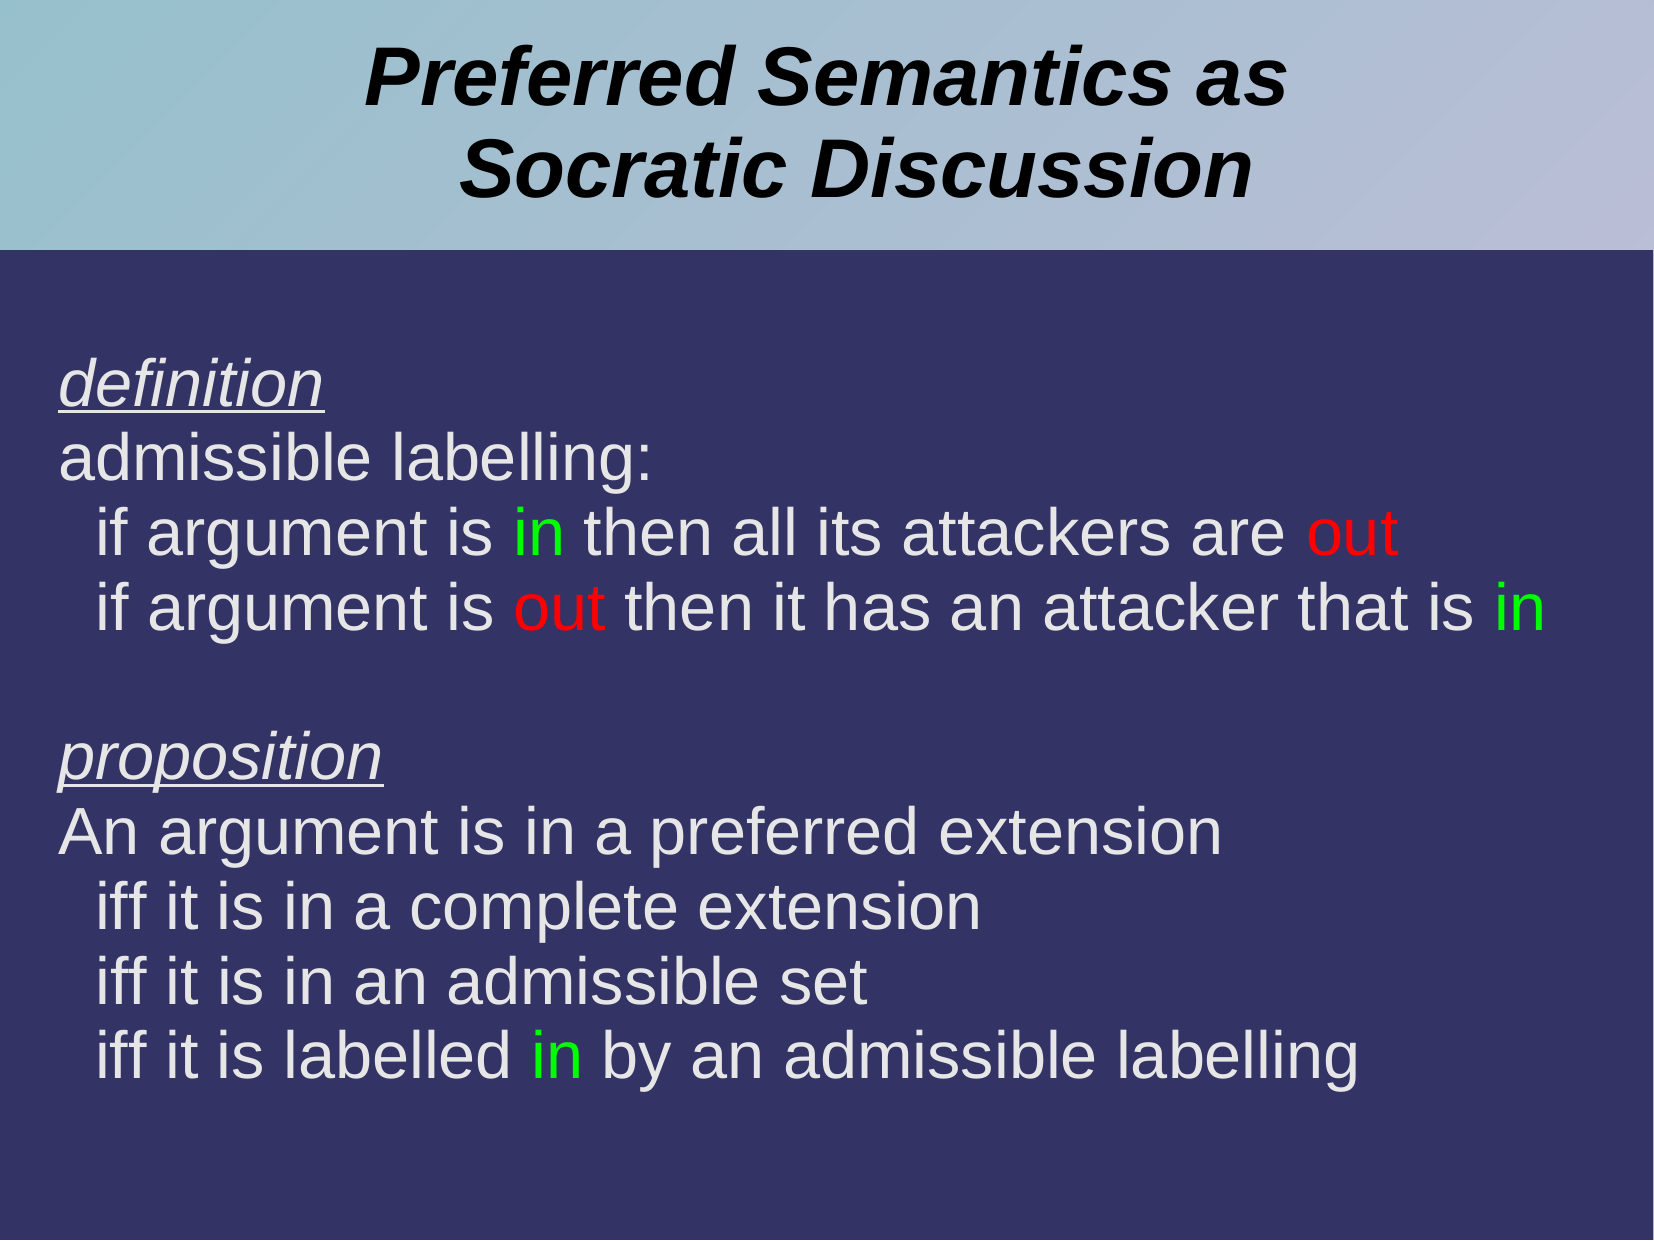

# Preferred Semantics as Socratic Discussion
definition
admissible labelling:
 if argument is in then all its attackers are out
 if argument is out then it has an attacker that is in
proposition
An argument is in a preferred extension
 iff it is in a complete extension
 iff it is in an admissible set
 iff it is labelled in by an admissible labelling